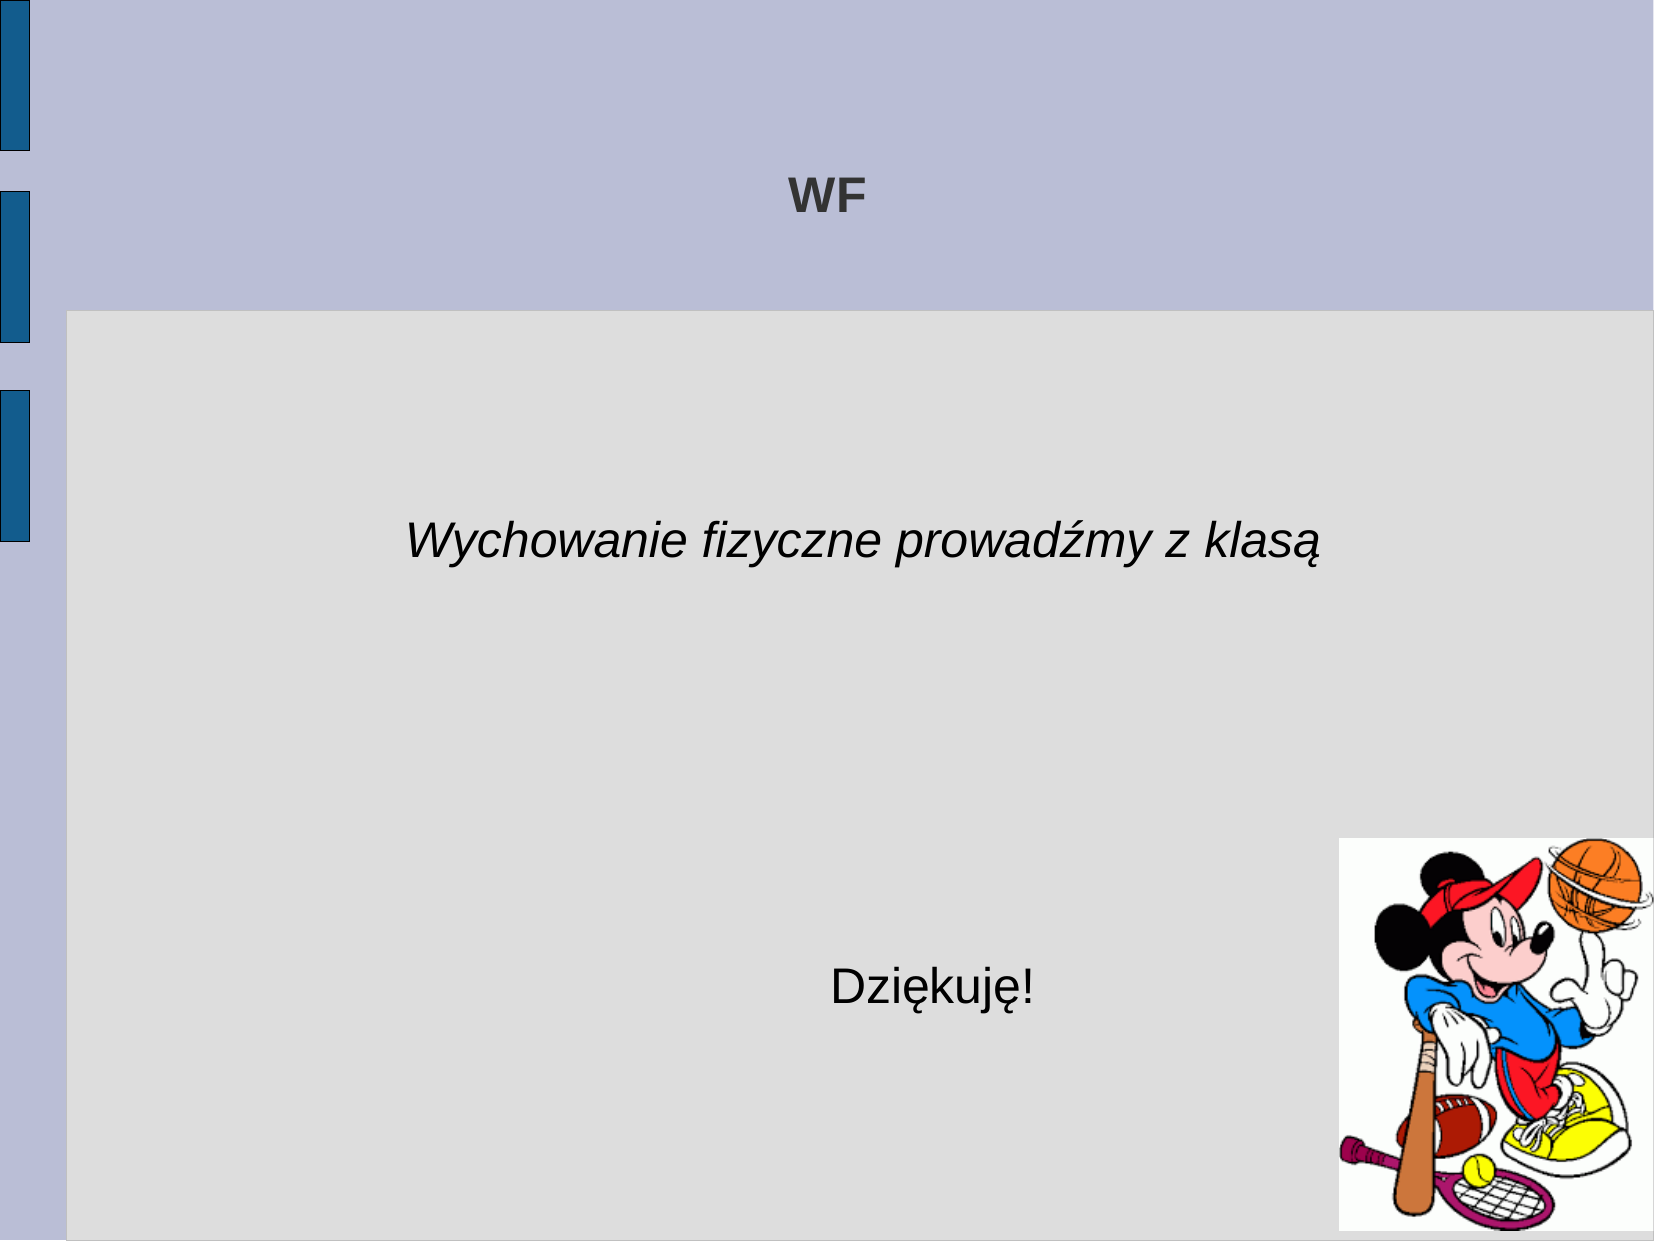

# WF
Wychowanie fizyczne prowadźmy z klasą
Dziękuję!